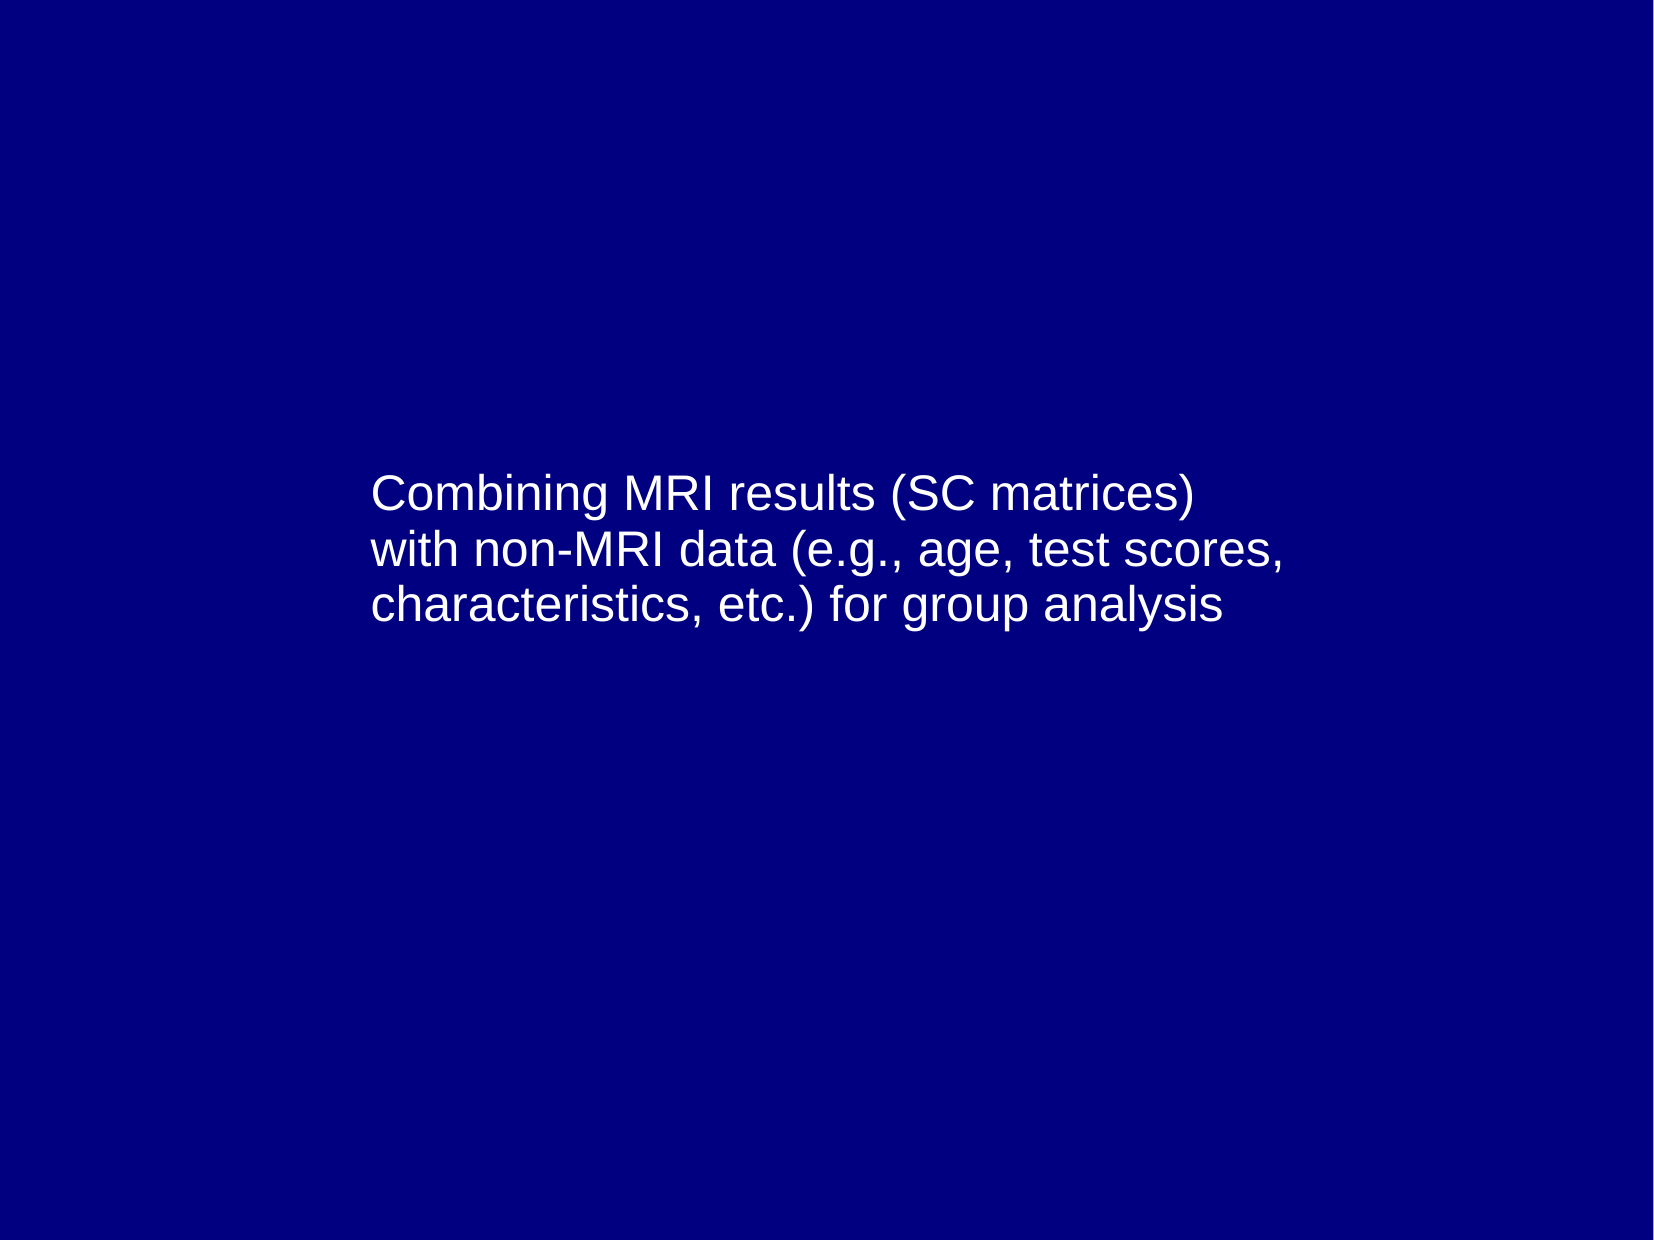

Combining MRI results (SC matrices)
with non-MRI data (e.g., age, test scores,
characteristics, etc.) for group analysis